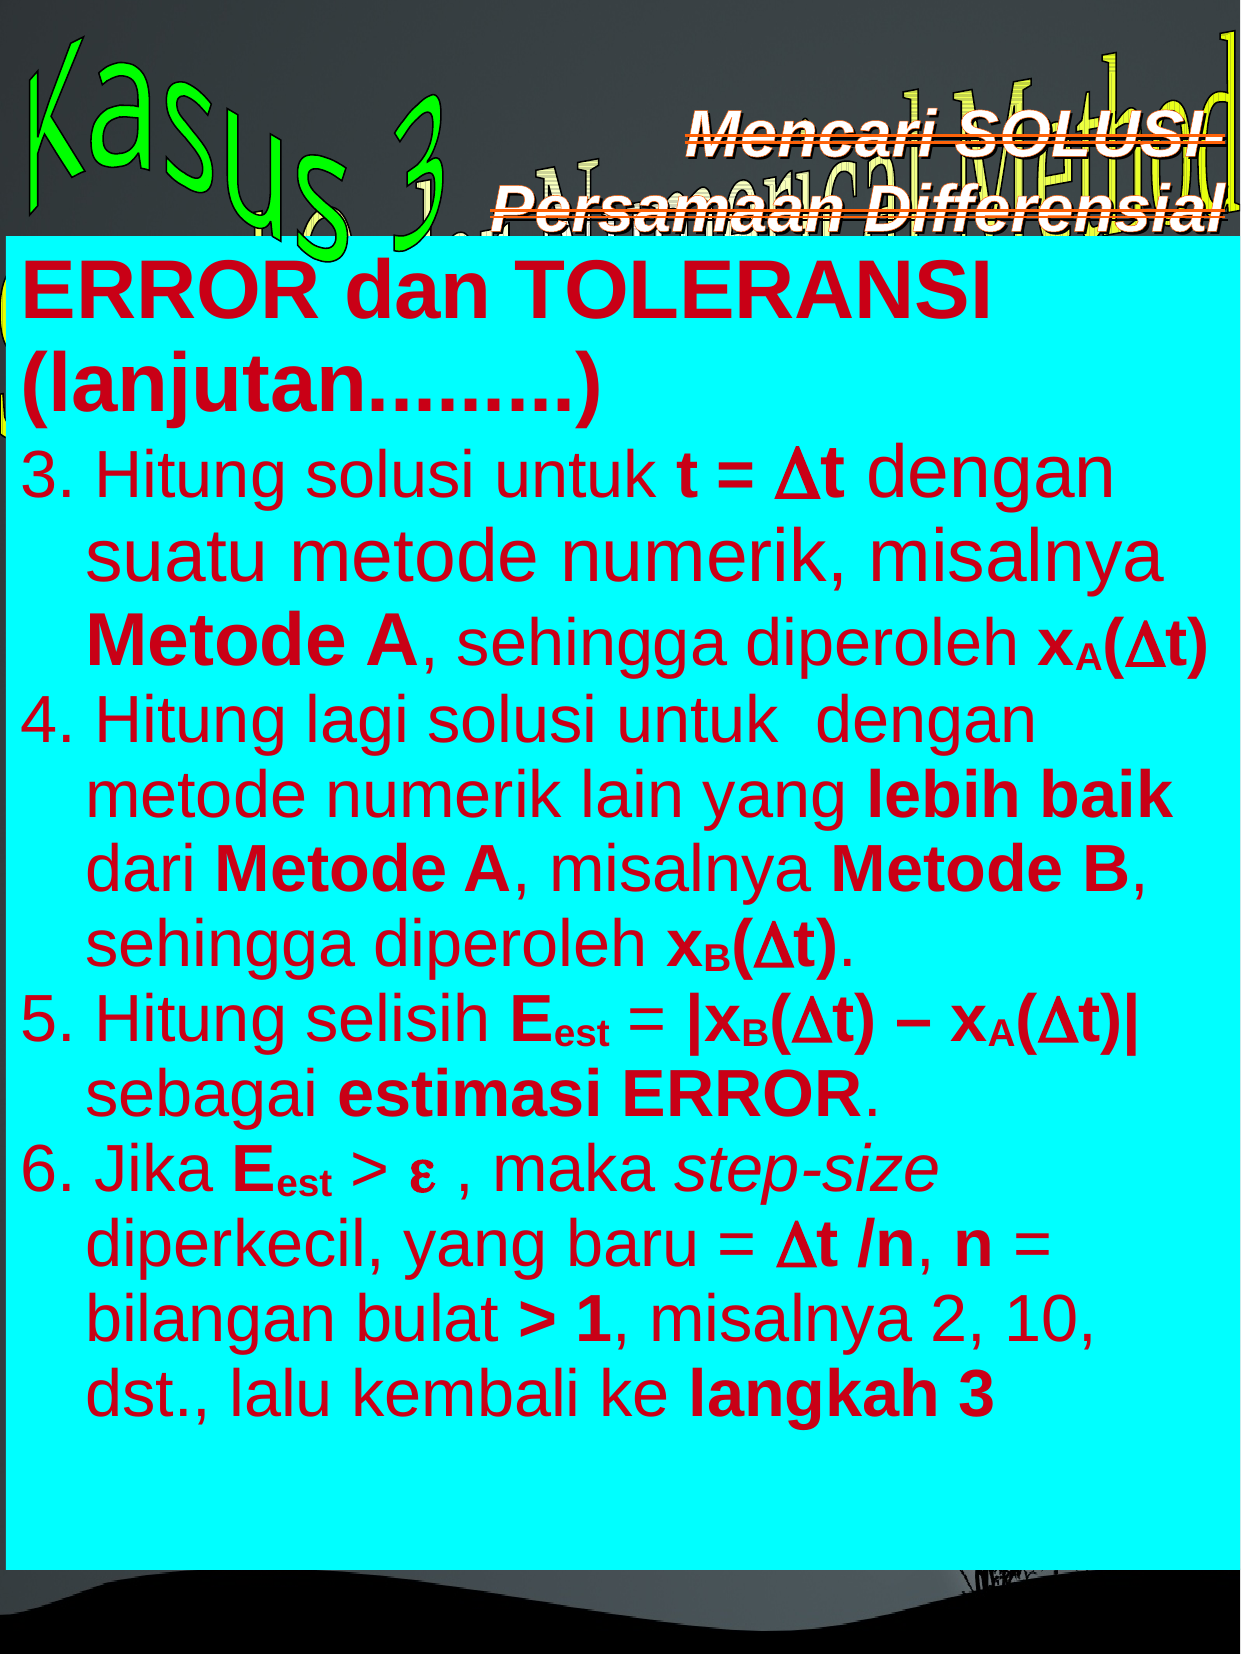

Second Order Numerical Method
Kasus 3
Mencari SOLUSI-Persamaan Differensial
ERROR dan TOLERANSI
(lanjutan.........)
3. Hitung solusi untuk t = Dt dengan suatu metode numerik, misalnya Metode A, sehingga diperoleh xA(Dt)
4. Hitung lagi solusi untuk dengan metode numerik lain yang lebih baik dari Metode A, misalnya Metode B, sehingga diperoleh xB(Dt).
5. Hitung selisih Eest = |xB(Dt) – xA(Dt)| sebagai estimasi ERROR.
6. Jika Eest > e , maka step-size diperkecil, yang baru = Dt /n, n = bilangan bulat > 1, misalnya 2, 10, dst., lalu kembali ke langkah 3